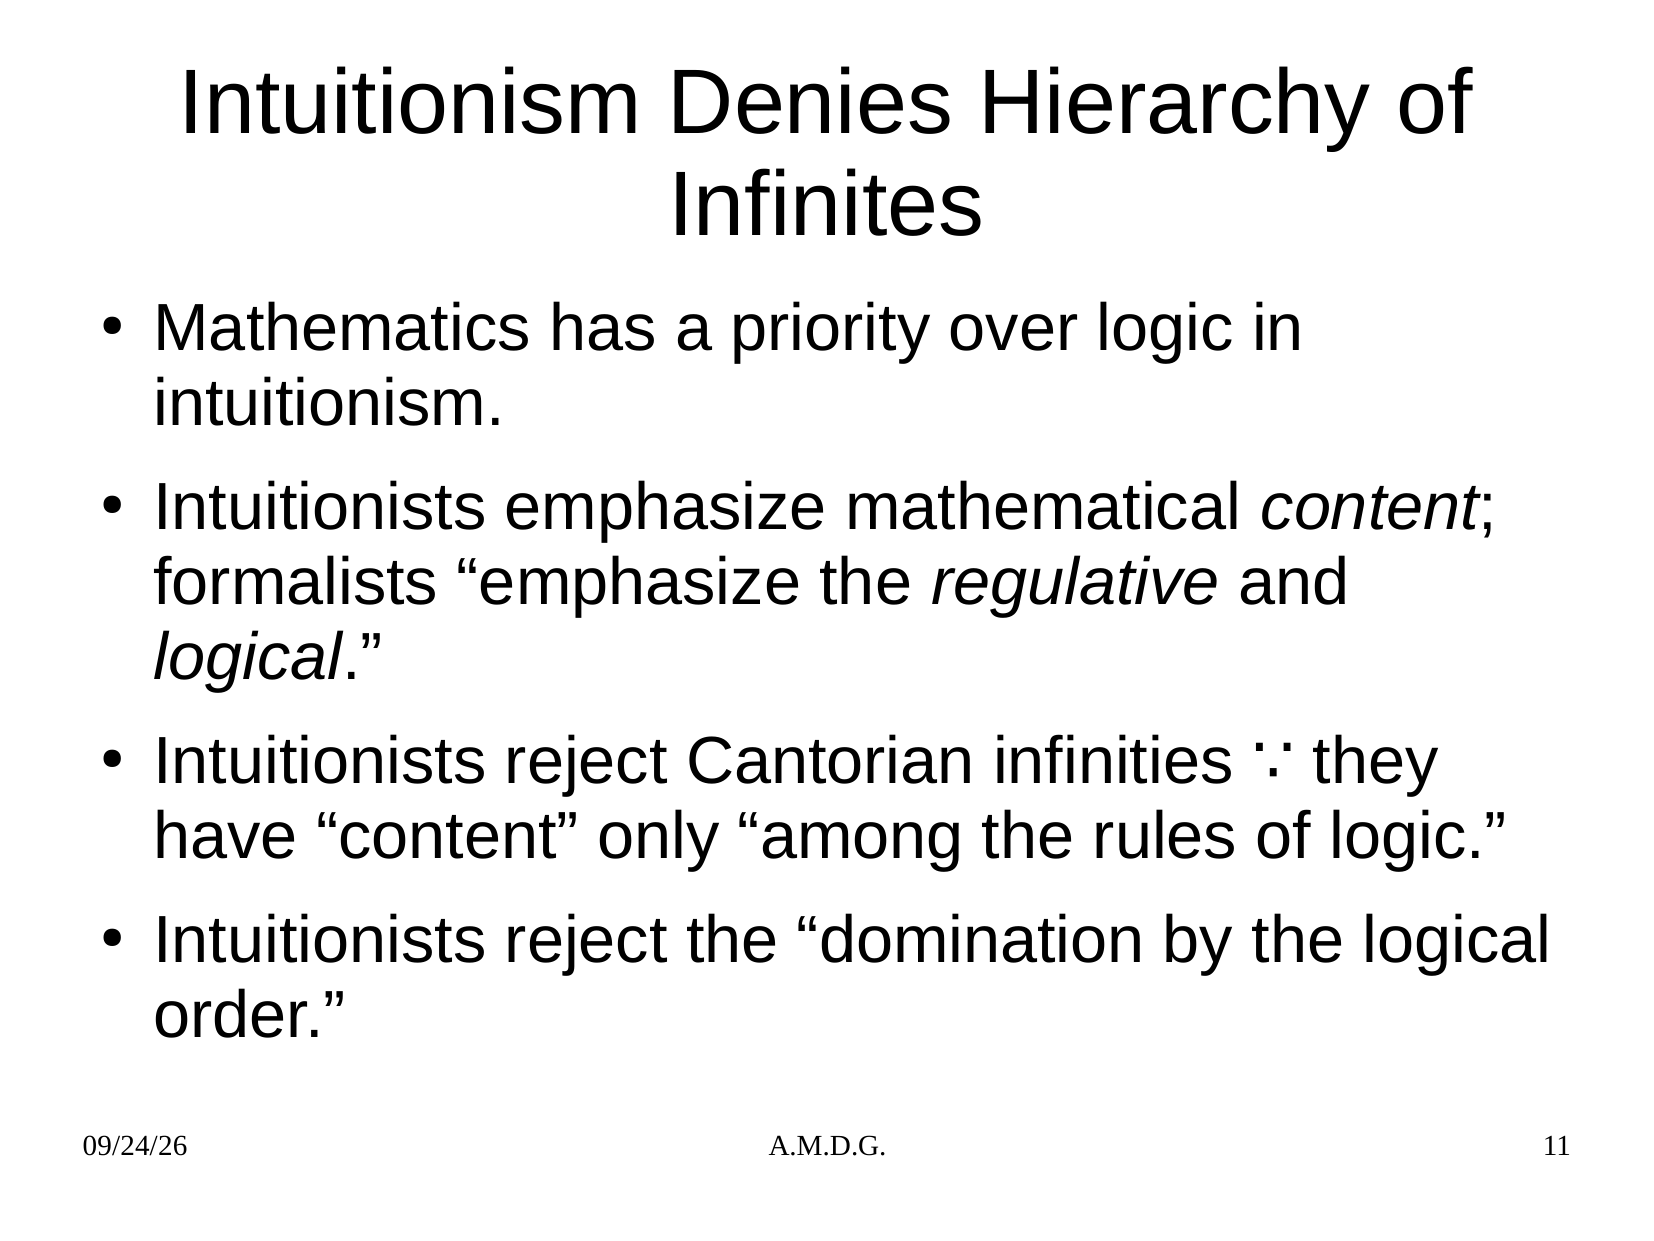

# Intuitionism Denies Hierarchy of Infinites
Mathematics has a priority over logic in intuitionism.
Intuitionists emphasize mathematical content; formalists “emphasize the regulative and logical.”
Intuitionists reject Cantorian infinities ∵ they have “content” only “among the rules of logic.”
Intuitionists reject the “domination by the logical order.”
A.M.D.G.
11